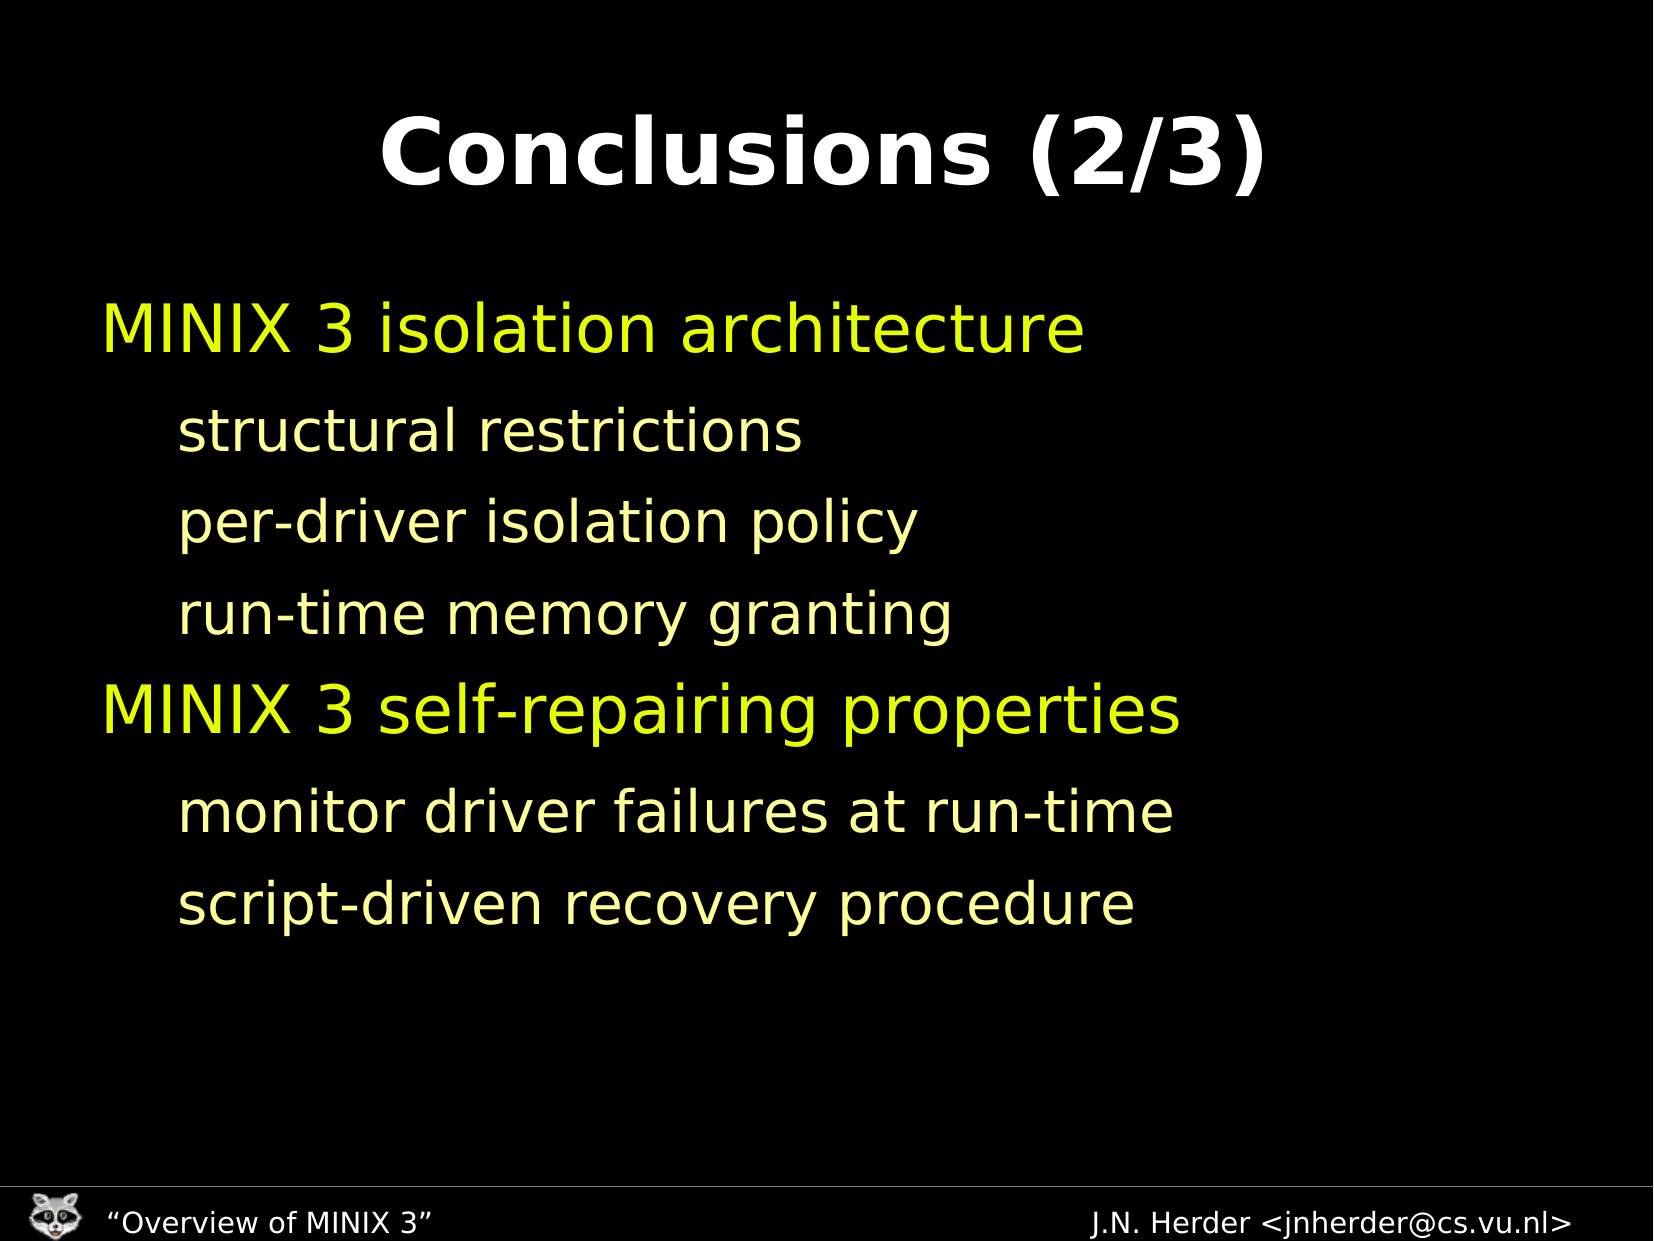

# Conclusions (2/3)
MINIX 3 isolation architecture
structural restrictions
per-driver isolation policy
run-time memory granting
MINIX 3 self-repairing properties
monitor driver failures at run-time
script-driven recovery procedure